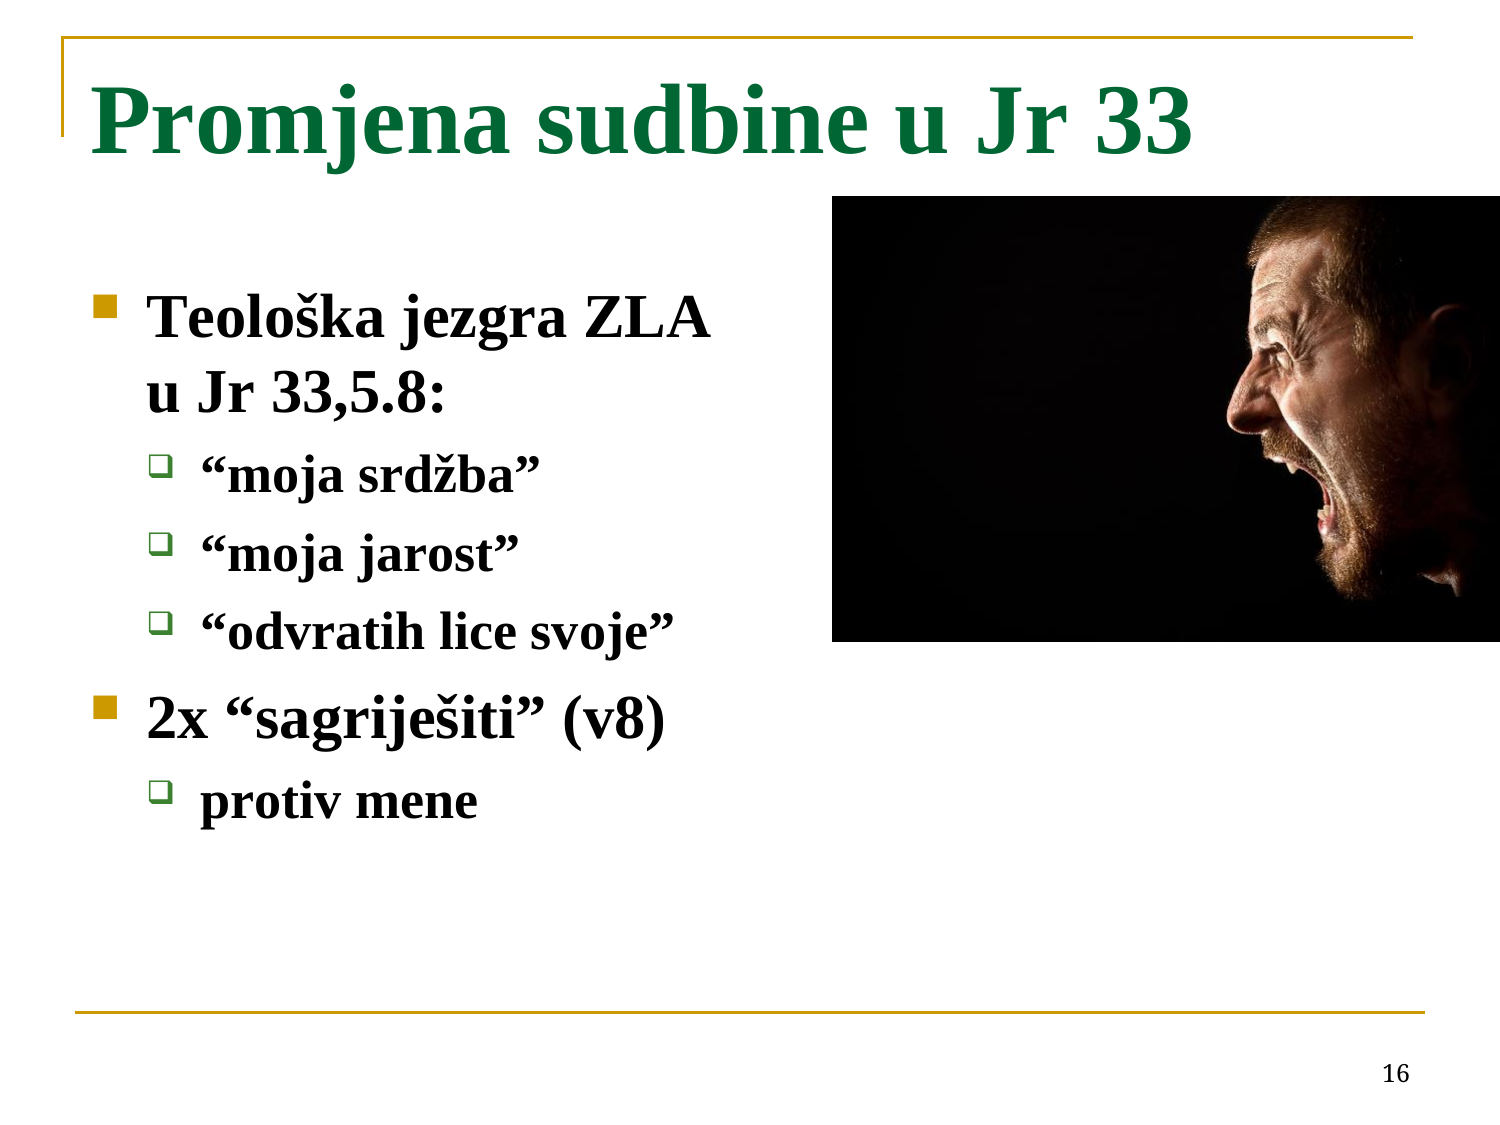

# Promjena sudbine u Jr 33
Teološka jezgra ZLA
u Jr 33,5.8:
“moja srdžba”
“moja jarost”
“odvratih lice svoje”
2x “sagriješiti” (v8)
protiv mene